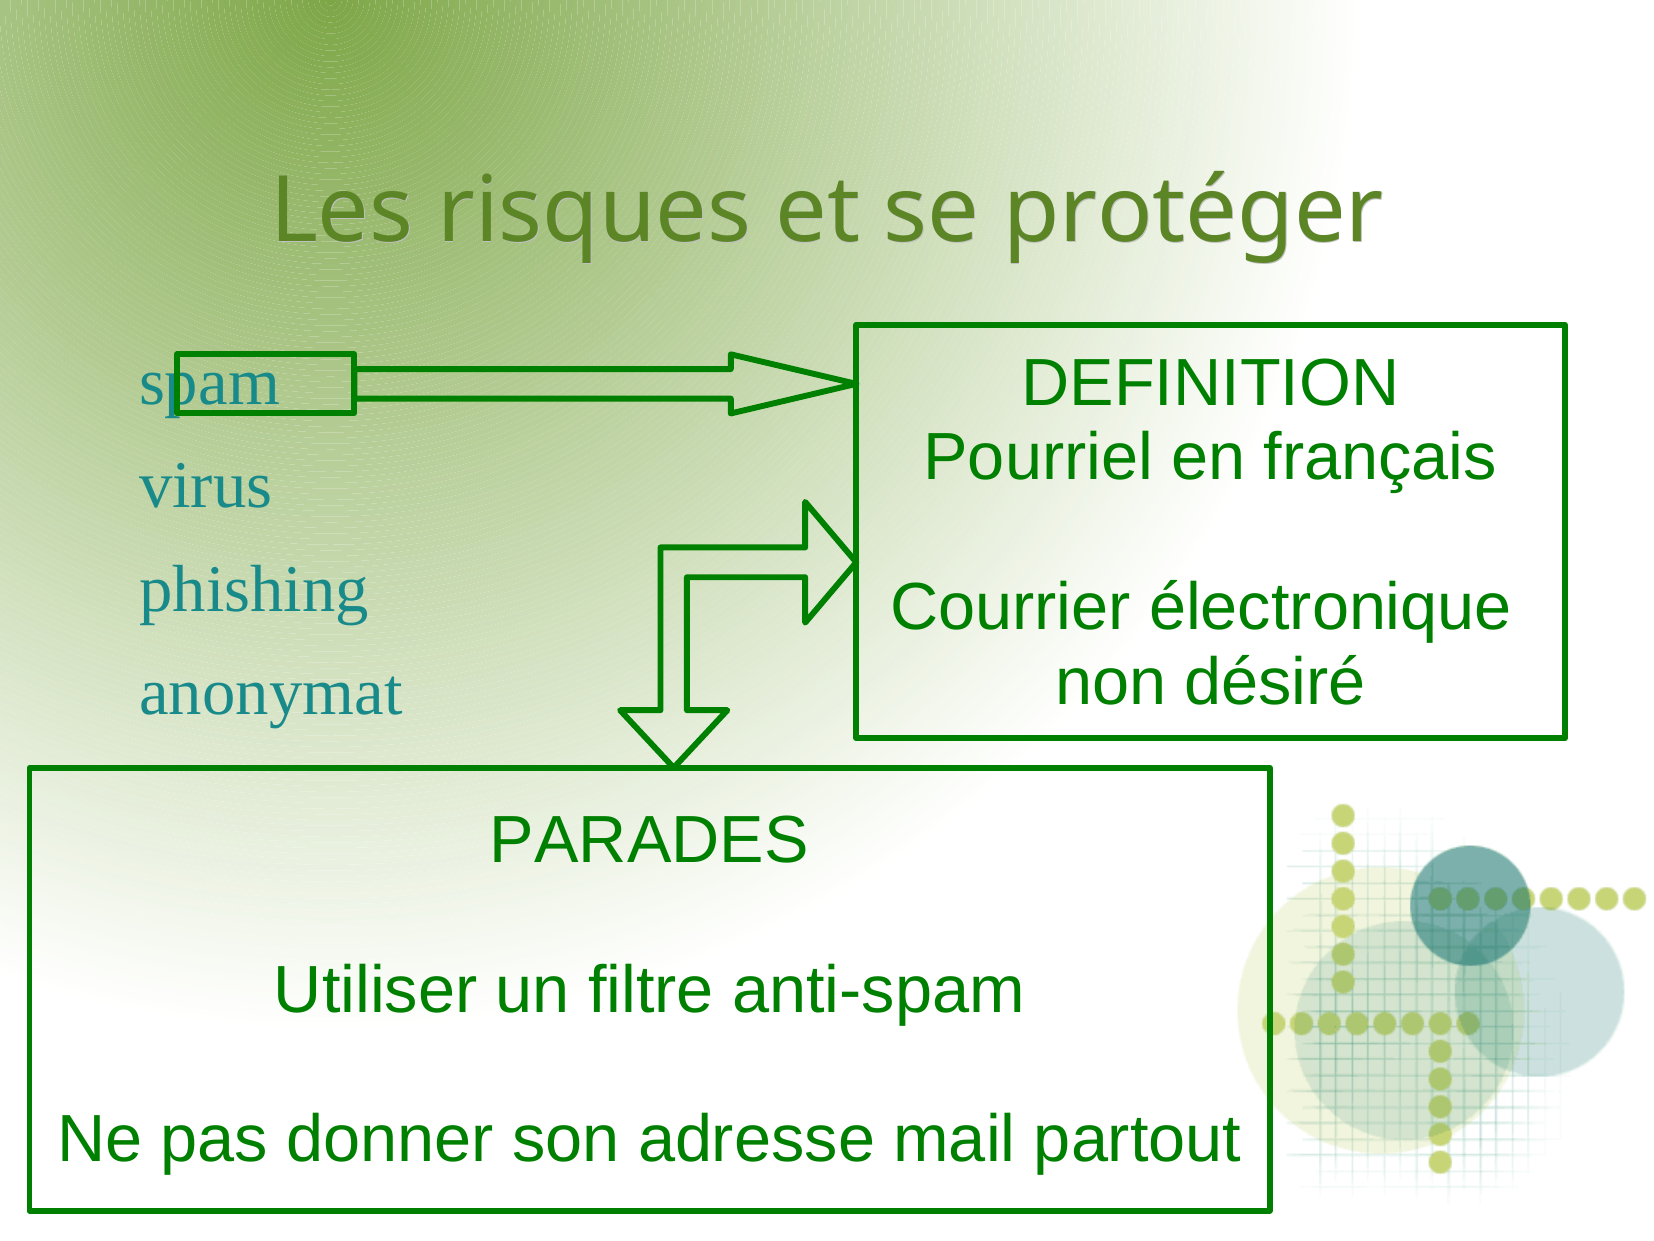

# Les risques et se protéger
DEFINITION
Pourriel en français
Courrier électronique
non désiré
spam
virus
phishing
anonymat
PARADES
Utiliser un filtre anti-spam
Ne pas donner son adresse mail partout